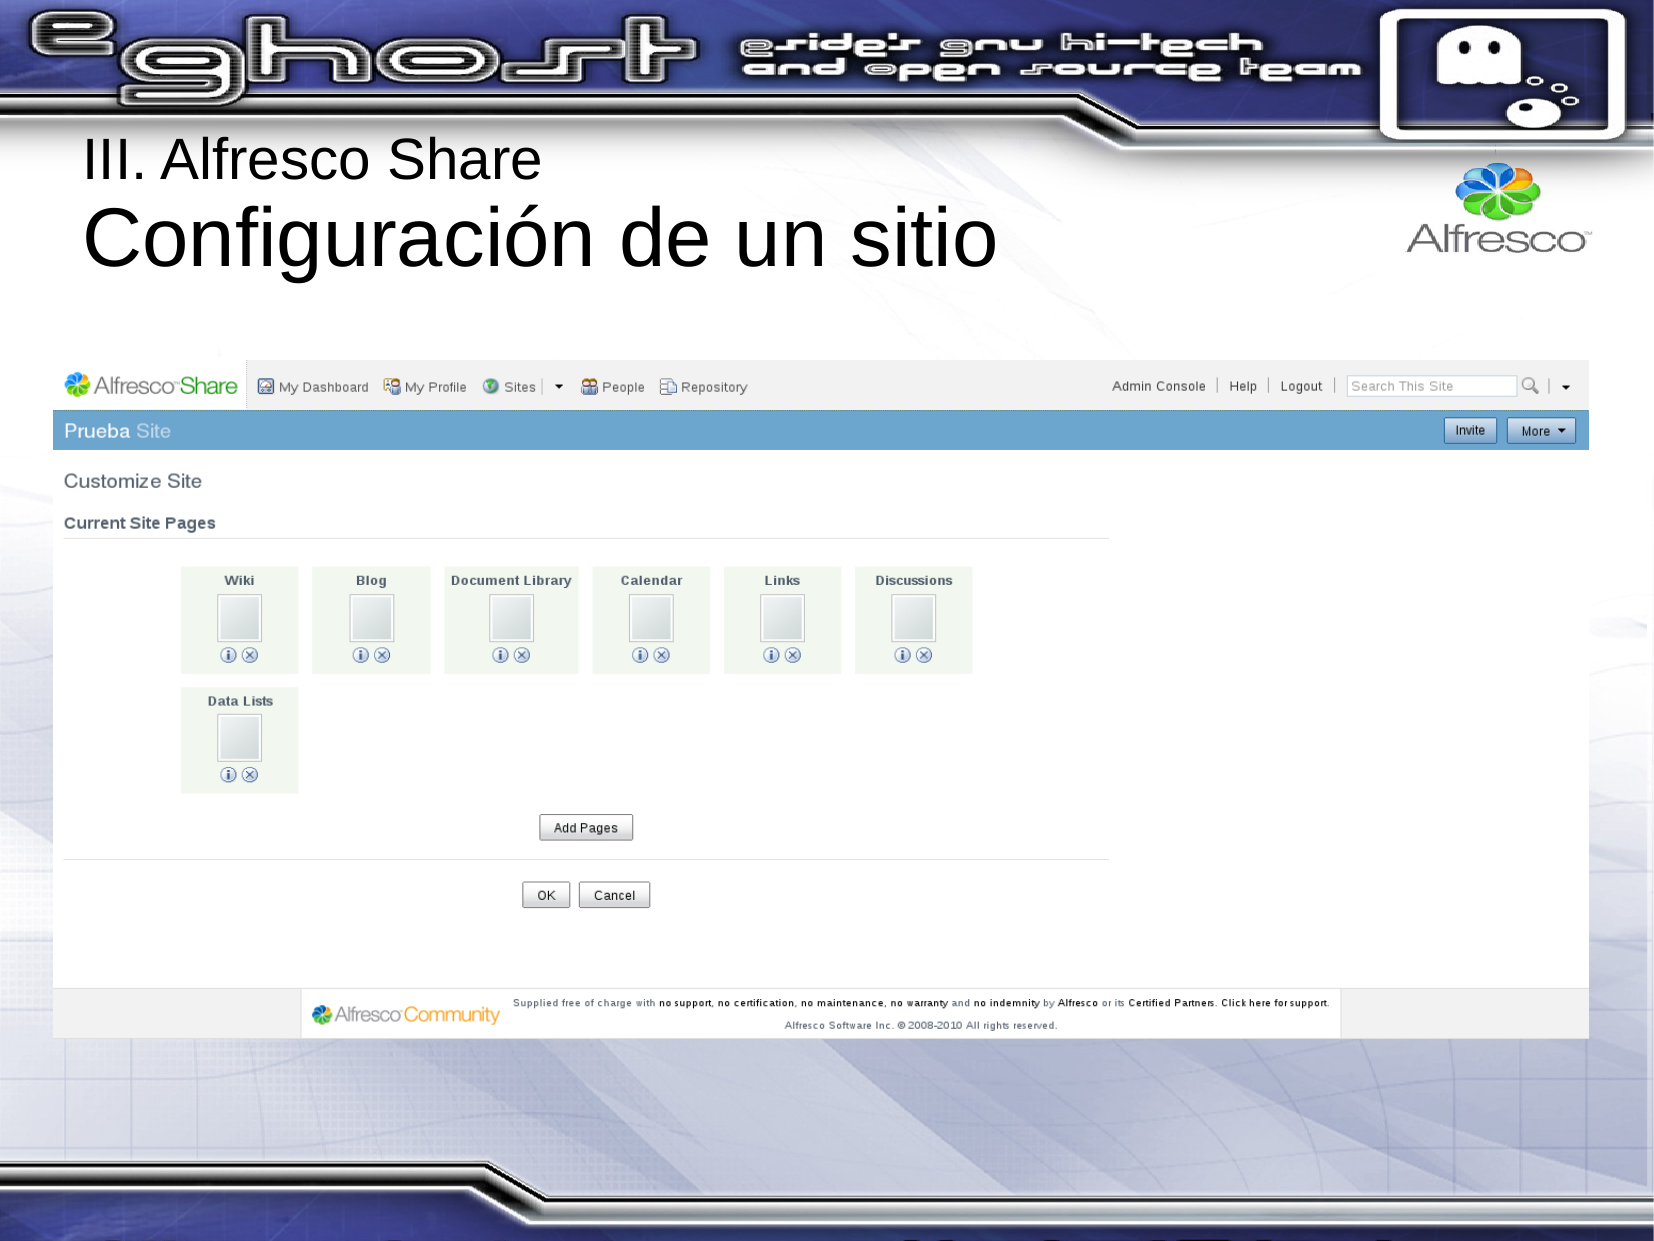

# III. Alfresco Share Configuración de un sitio